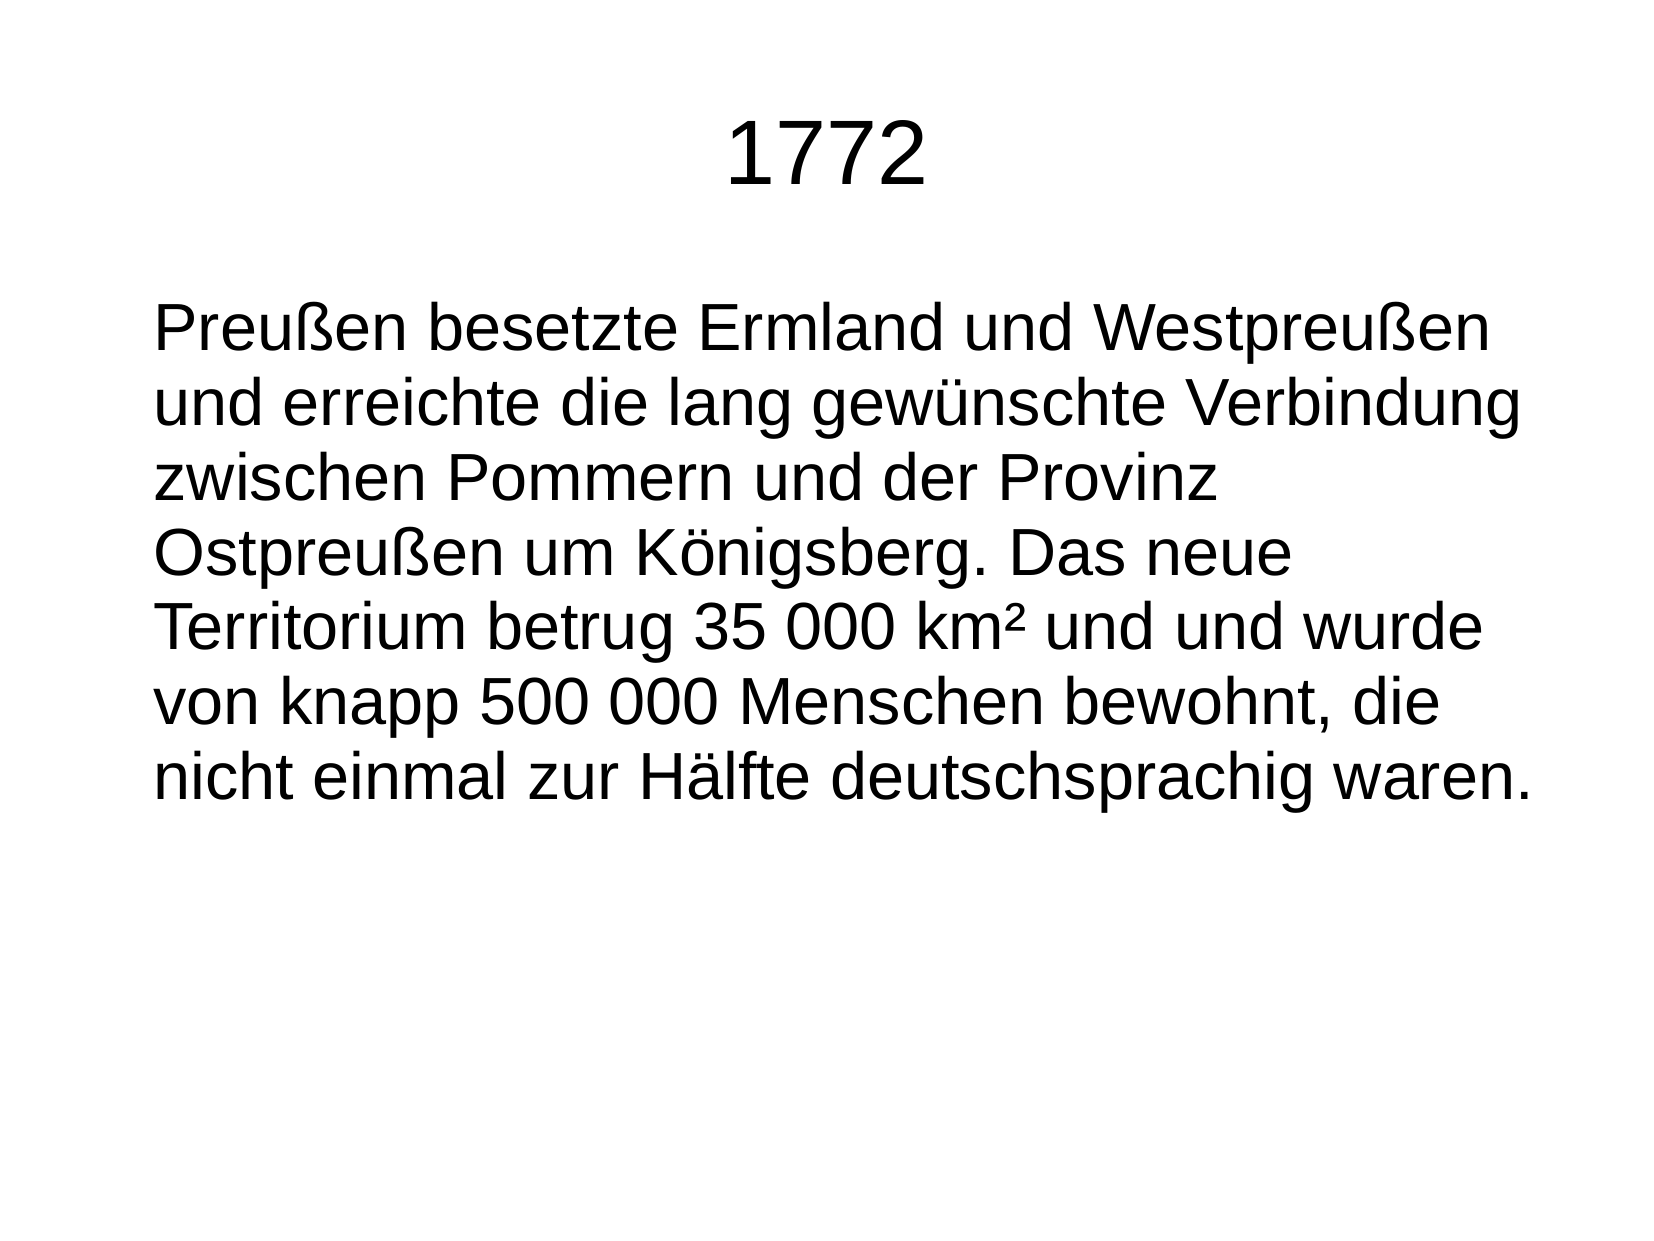

# 1772
Preußen besetzte Ermland und Westpreußen und erreichte die lang gewünschte Verbindung zwischen Pommern und der Provinz Ostpreußen um Königsberg. Das neue Territorium betrug 35 000 km² und und wurde von knapp 500 000 Menschen bewohnt, die nicht einmal zur Hälfte deutschsprachig waren.